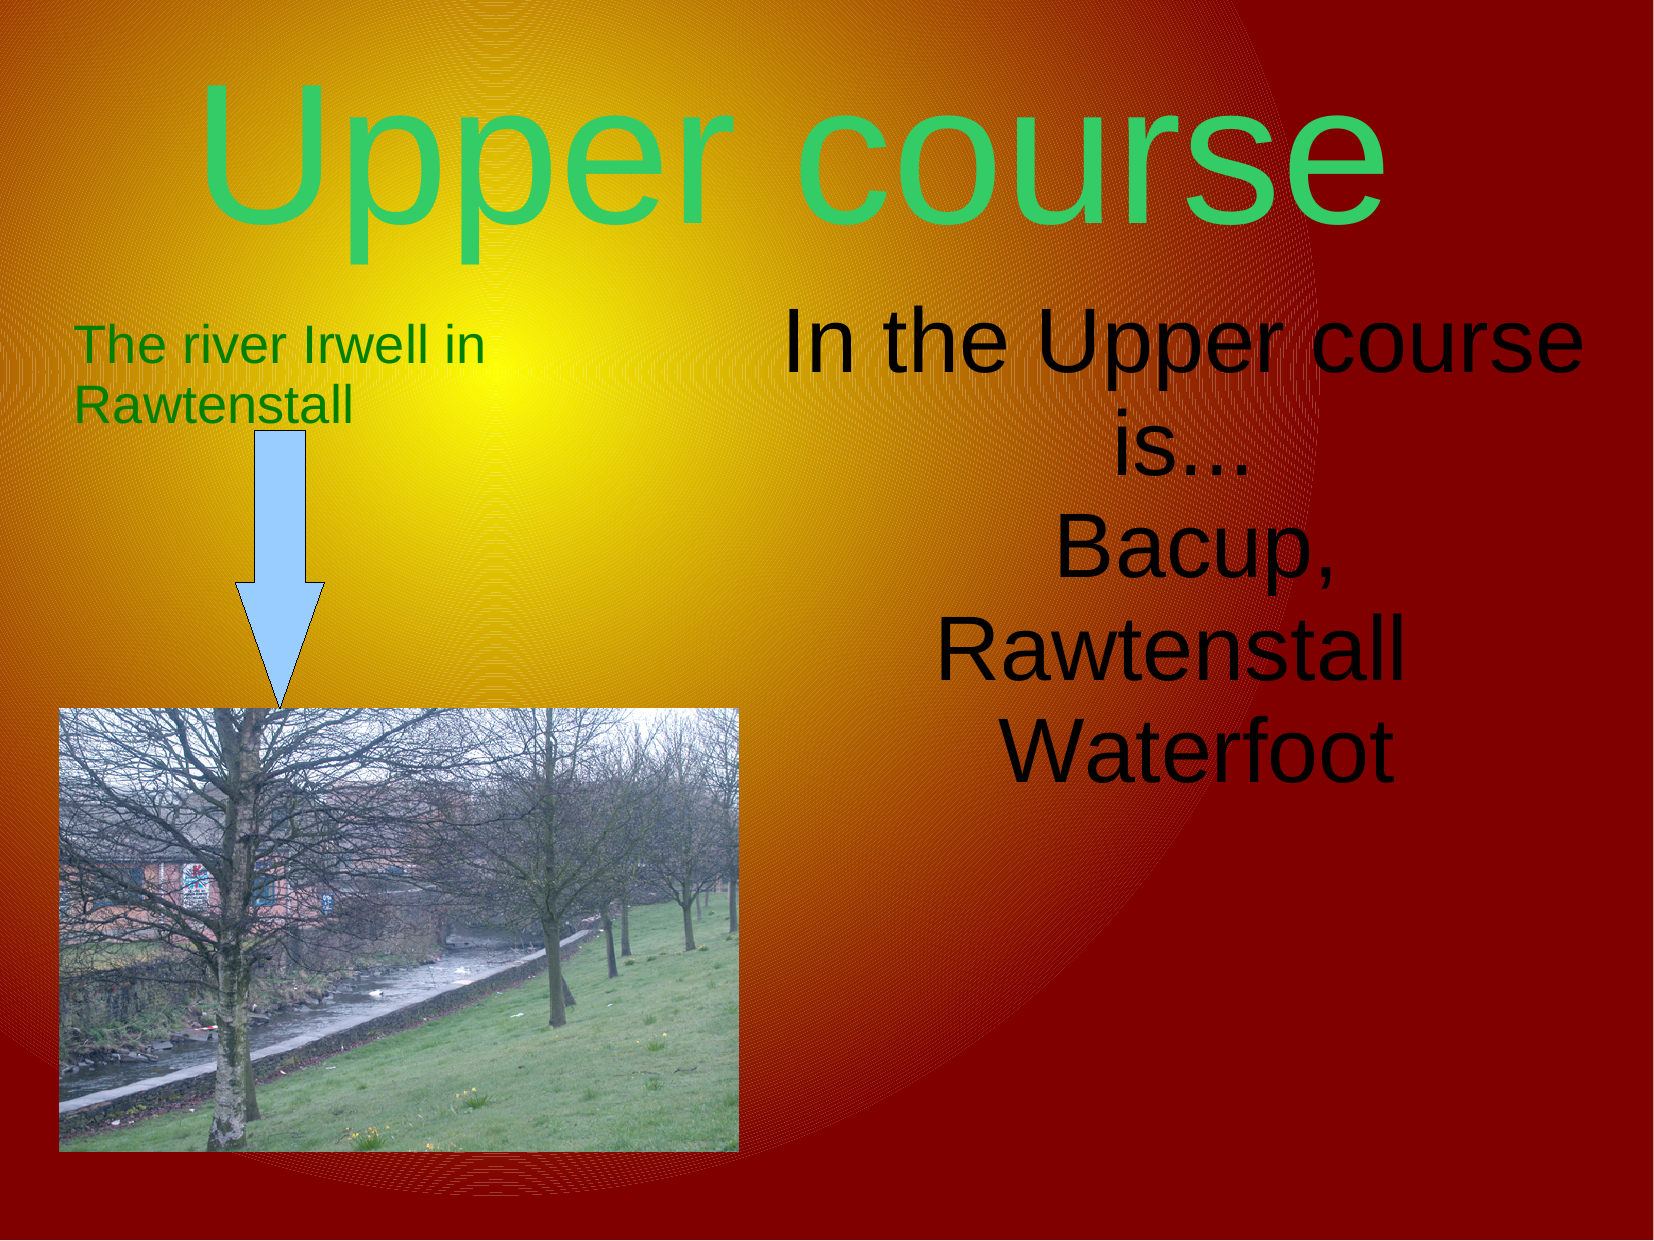

# Upper course
In the Upper course is...
 Bacup,
Rawtenstall
 Waterfoot
The river Irwell in Rawtenstall